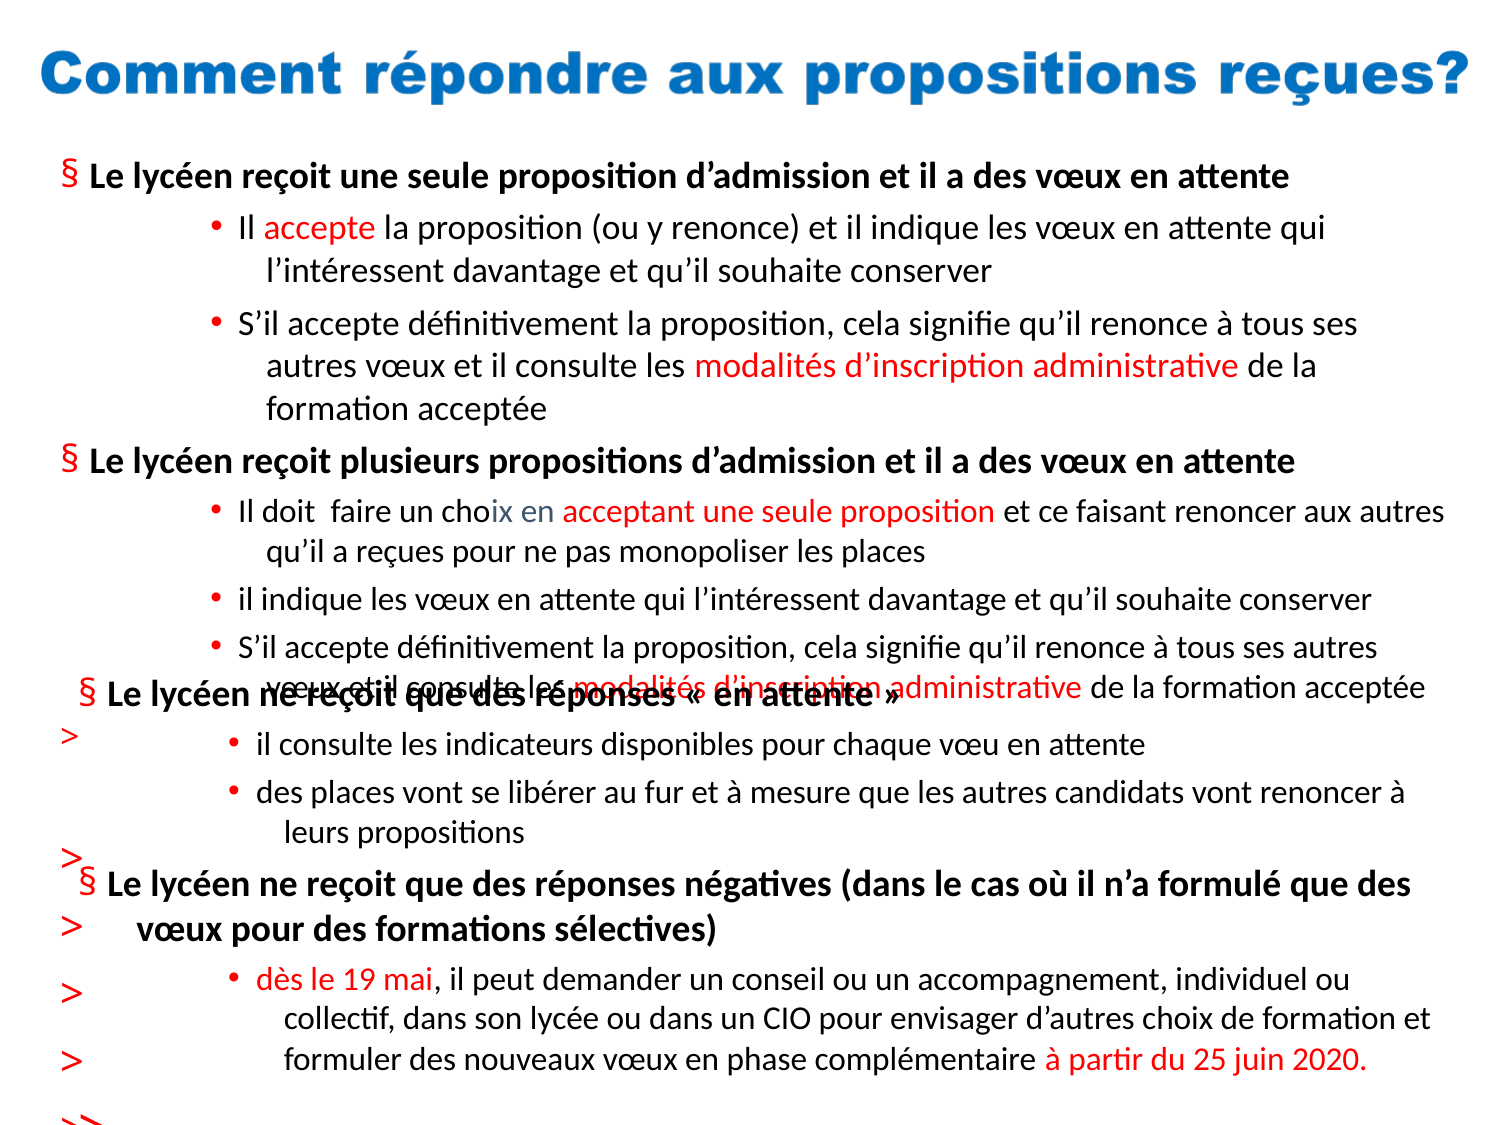

Le lycéen reçoit une seule proposition d’admission et il a des vœux en attente
Il accepte la proposition (ou y renonce) et il indique les vœux en attente qui l’intéressent davantage et qu’il souhaite conserver
S’il accepte définitivement la proposition, cela signifie qu’il renonce à tous ses autres vœux et il consulte les modalités d’inscription administrative de la formation acceptée
Le lycéen reçoit plusieurs propositions d’admission et il a des vœux en attente
Il doit faire un choix en acceptant une seule proposition et ce faisant renoncer aux autres qu’il a reçues pour ne pas monopoliser les places
il indique les vœux en attente qui l’intéressent davantage et qu’il souhaite conserver
S’il accepte définitivement la proposition, cela signifie qu’il renonce à tous ses autres vœux et il consulte les modalités d’inscription administrative de la formation acceptée
Le lycéen ne reçoit que des réponses « en attente »
il consulte les indicateurs disponibles pour chaque vœu en attente
des places vont se libérer au fur et à mesure que les autres candidats vont renoncer à leurs propositions
Le lycéen ne reçoit que des réponses négatives (dans le cas où il n’a formulé que des vœux pour des formations sélectives)
dès le 19 mai, il peut demander un conseil ou un accompagnement, individuel ou collectif, dans son lycée ou dans un CIO pour envisager d’autres choix de formation et formuler des nouveaux vœux en phase complémentaire à partir du 25 juin 2020.